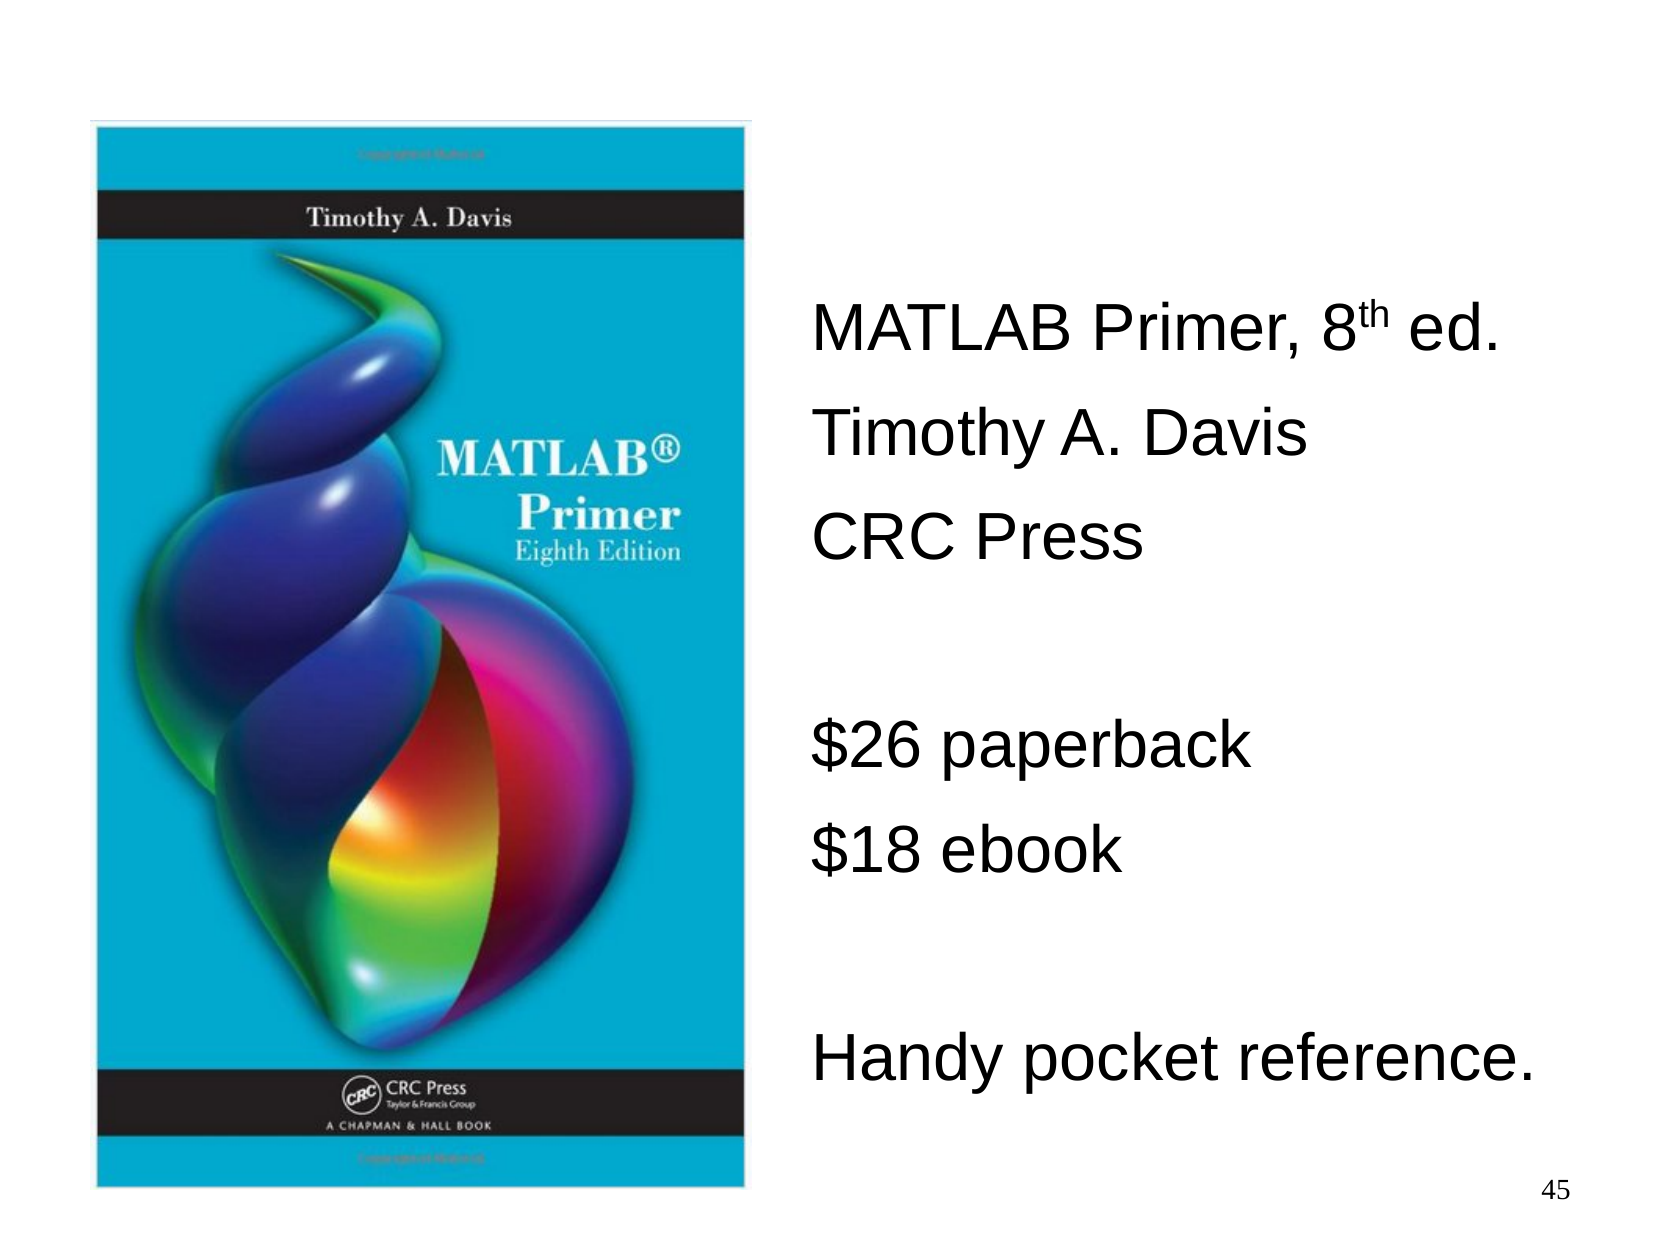

# MATLAB Primer, 8th ed.
Timothy A. Davis
CRC Press
$26 paperback
$18 ebook
Handy pocket reference.
45